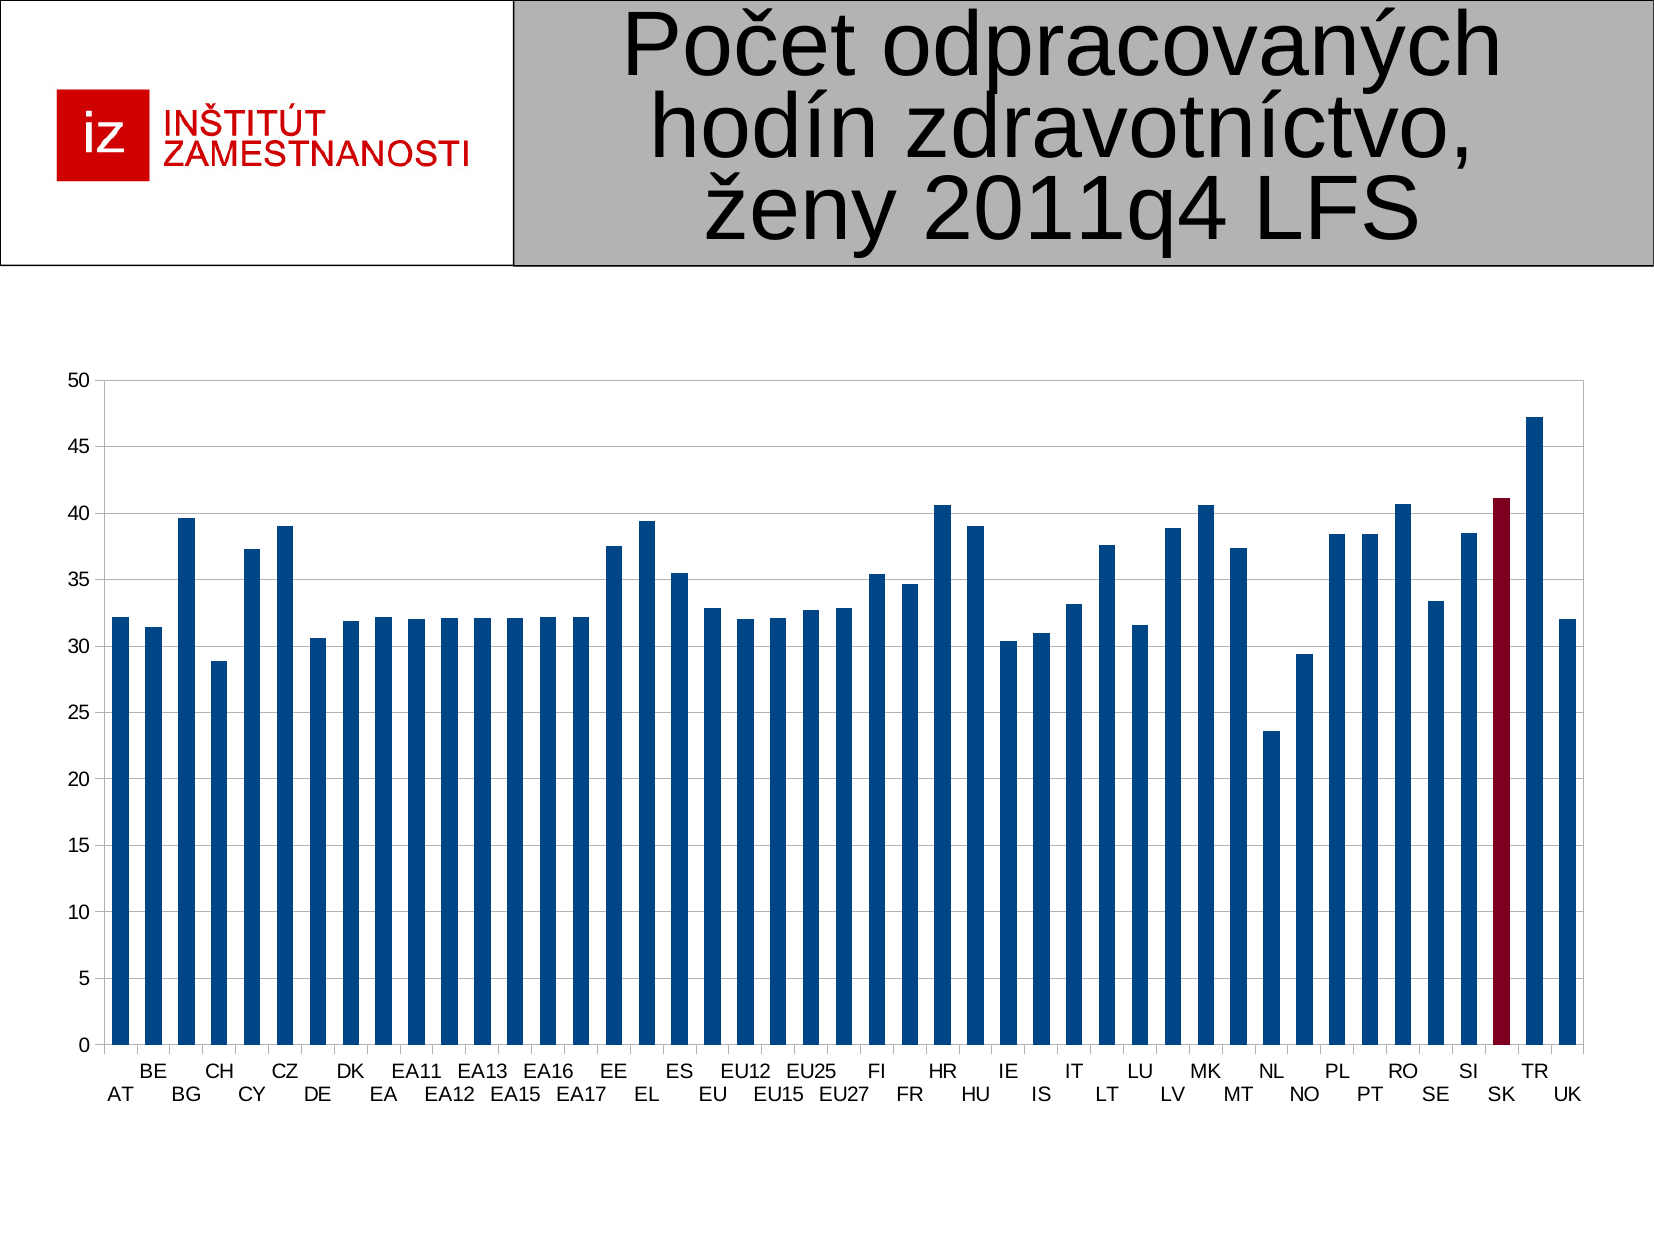

# Počet odpracovaných hodín zdravotníctvo, ženy 2011q4 LFS
### Chart
| Category | 2011Q4 |
|---|---|
| AT | 32.2 |
| BE | 31.4 |
| BG | 39.6 |
| CH | 28.9 |
| CY | 37.3 |
| CZ | 39.0 |
| DE | 30.6 |
| DK | 31.9 |
| EA | 32.2 |
| EA11 | 32.0 |
| EA12 | 32.1 |
| EA13 | 32.1 |
| EA15 | 32.1 |
| EA16 | 32.2 |
| EA17 | 32.2 |
| EE | 37.5 |
| EL | 39.4 |
| ES | 35.5 |
| EU | 32.9 |
| EU12 | 32.0 |
| EU15 | 32.1 |
| EU25 | 32.7 |
| EU27 | 32.9 |
| FI | 35.4 |
| FR | 34.7 |
| HR | 40.6 |
| HU | 39.0 |
| IE | 30.4 |
| IS | 31.0 |
| IT | 33.2 |
| LT | 37.6 |
| LU | 31.6 |
| LV | 38.9 |
| MK | 40.6 |
| MT | 37.4 |
| NL | 23.6 |
| NO | 29.4 |
| PL | 38.4 |
| PT | 38.4 |
| RO | 40.7 |
| SE | 33.4 |
| SI | 38.5 |
| SK | 41.1 |
| TR | 47.2 |
| UK | 32.0 |